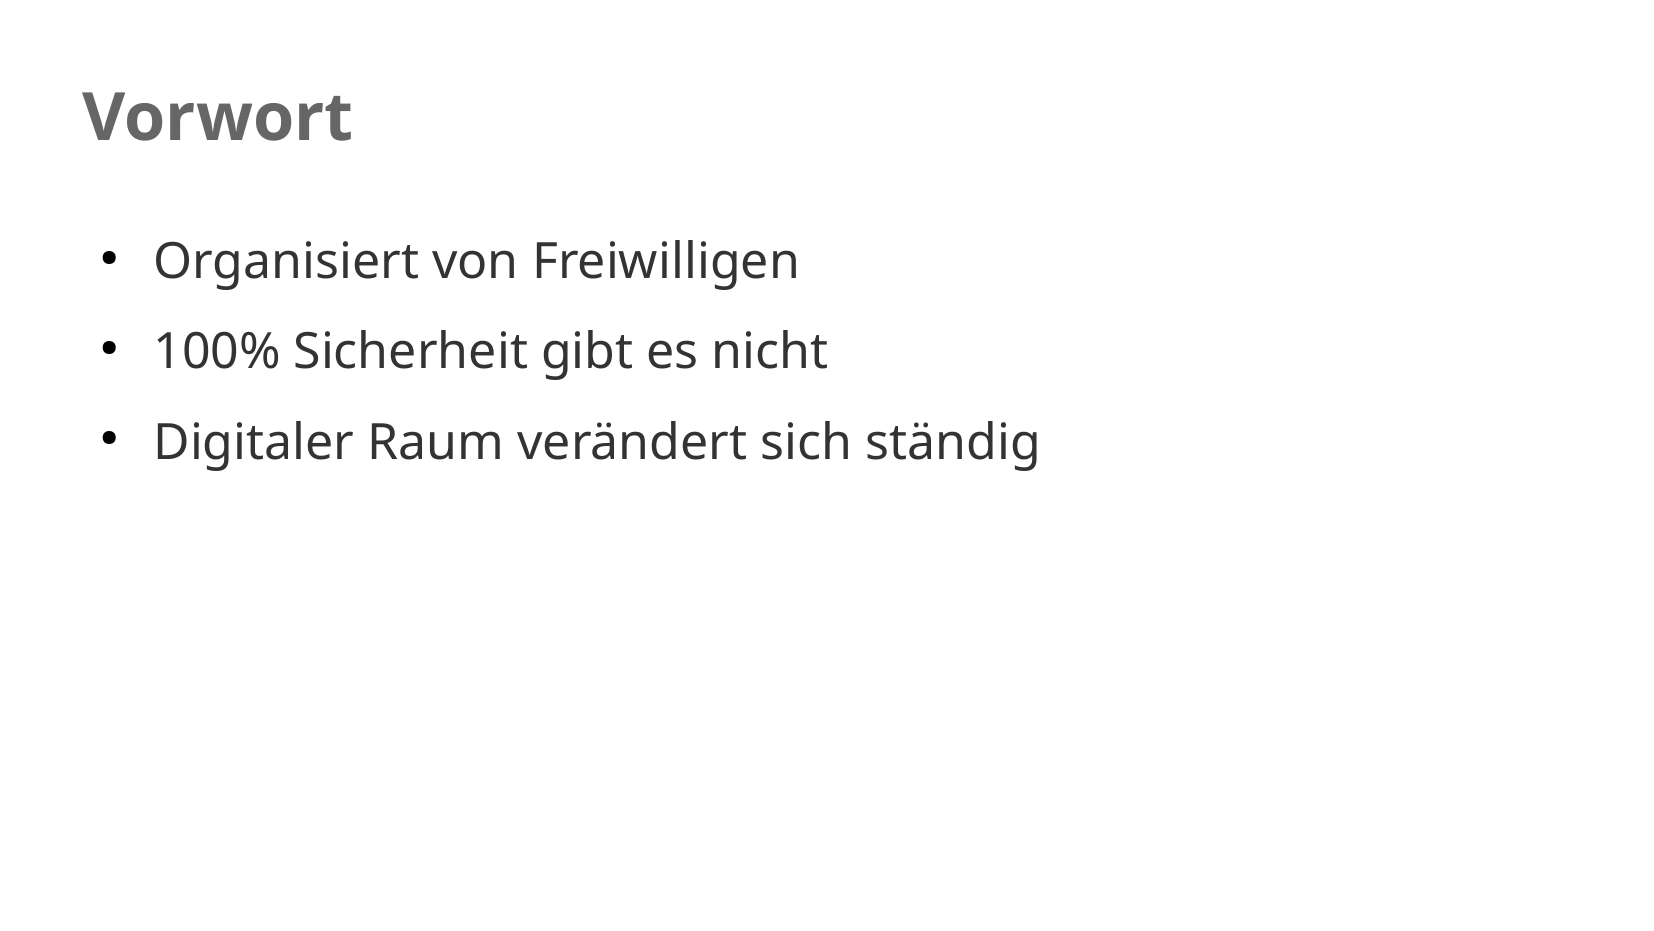

# Vorwort
Organisiert von Freiwilligen
100% Sicherheit gibt es nicht
Digitaler Raum verändert sich ständig